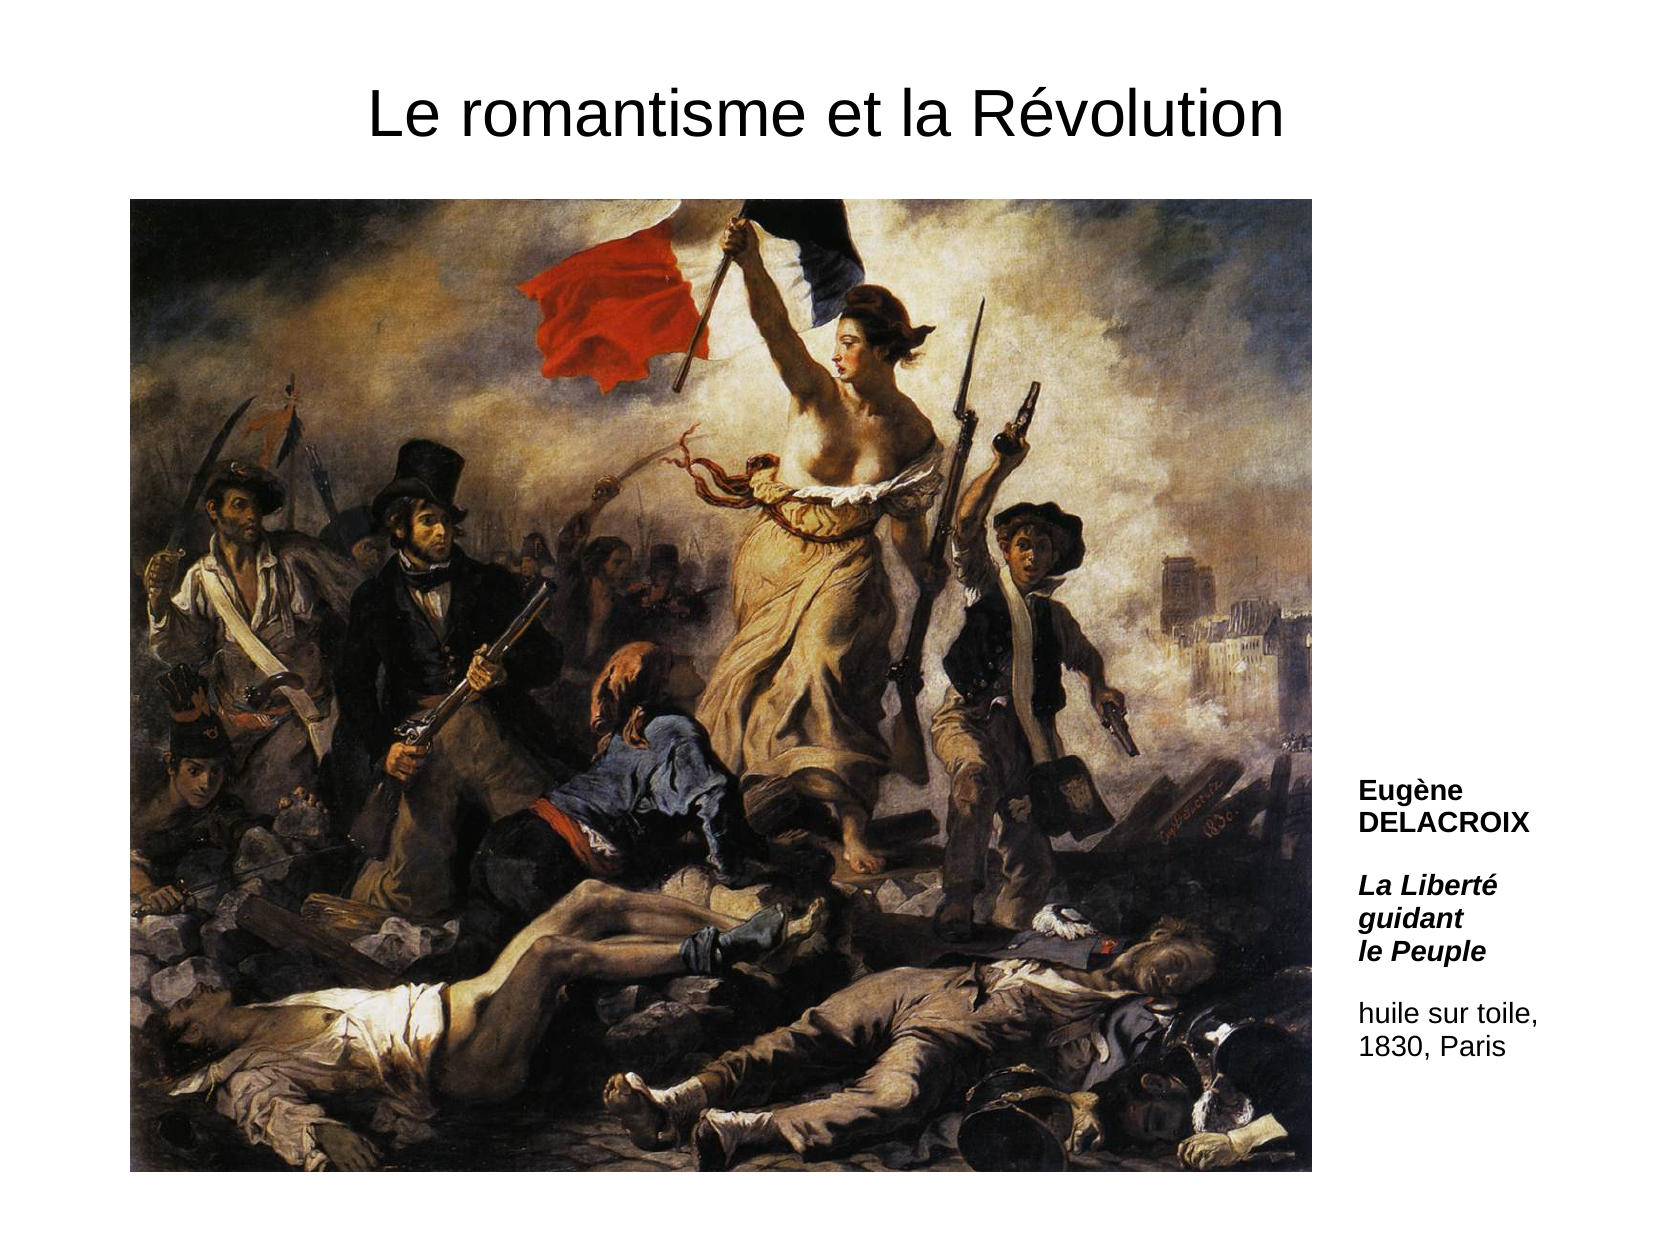

# Le romantisme et la Révolution
Eugène DELACROIX
La Liberté guidant
le Peuple
huile sur toile, 1830, Paris